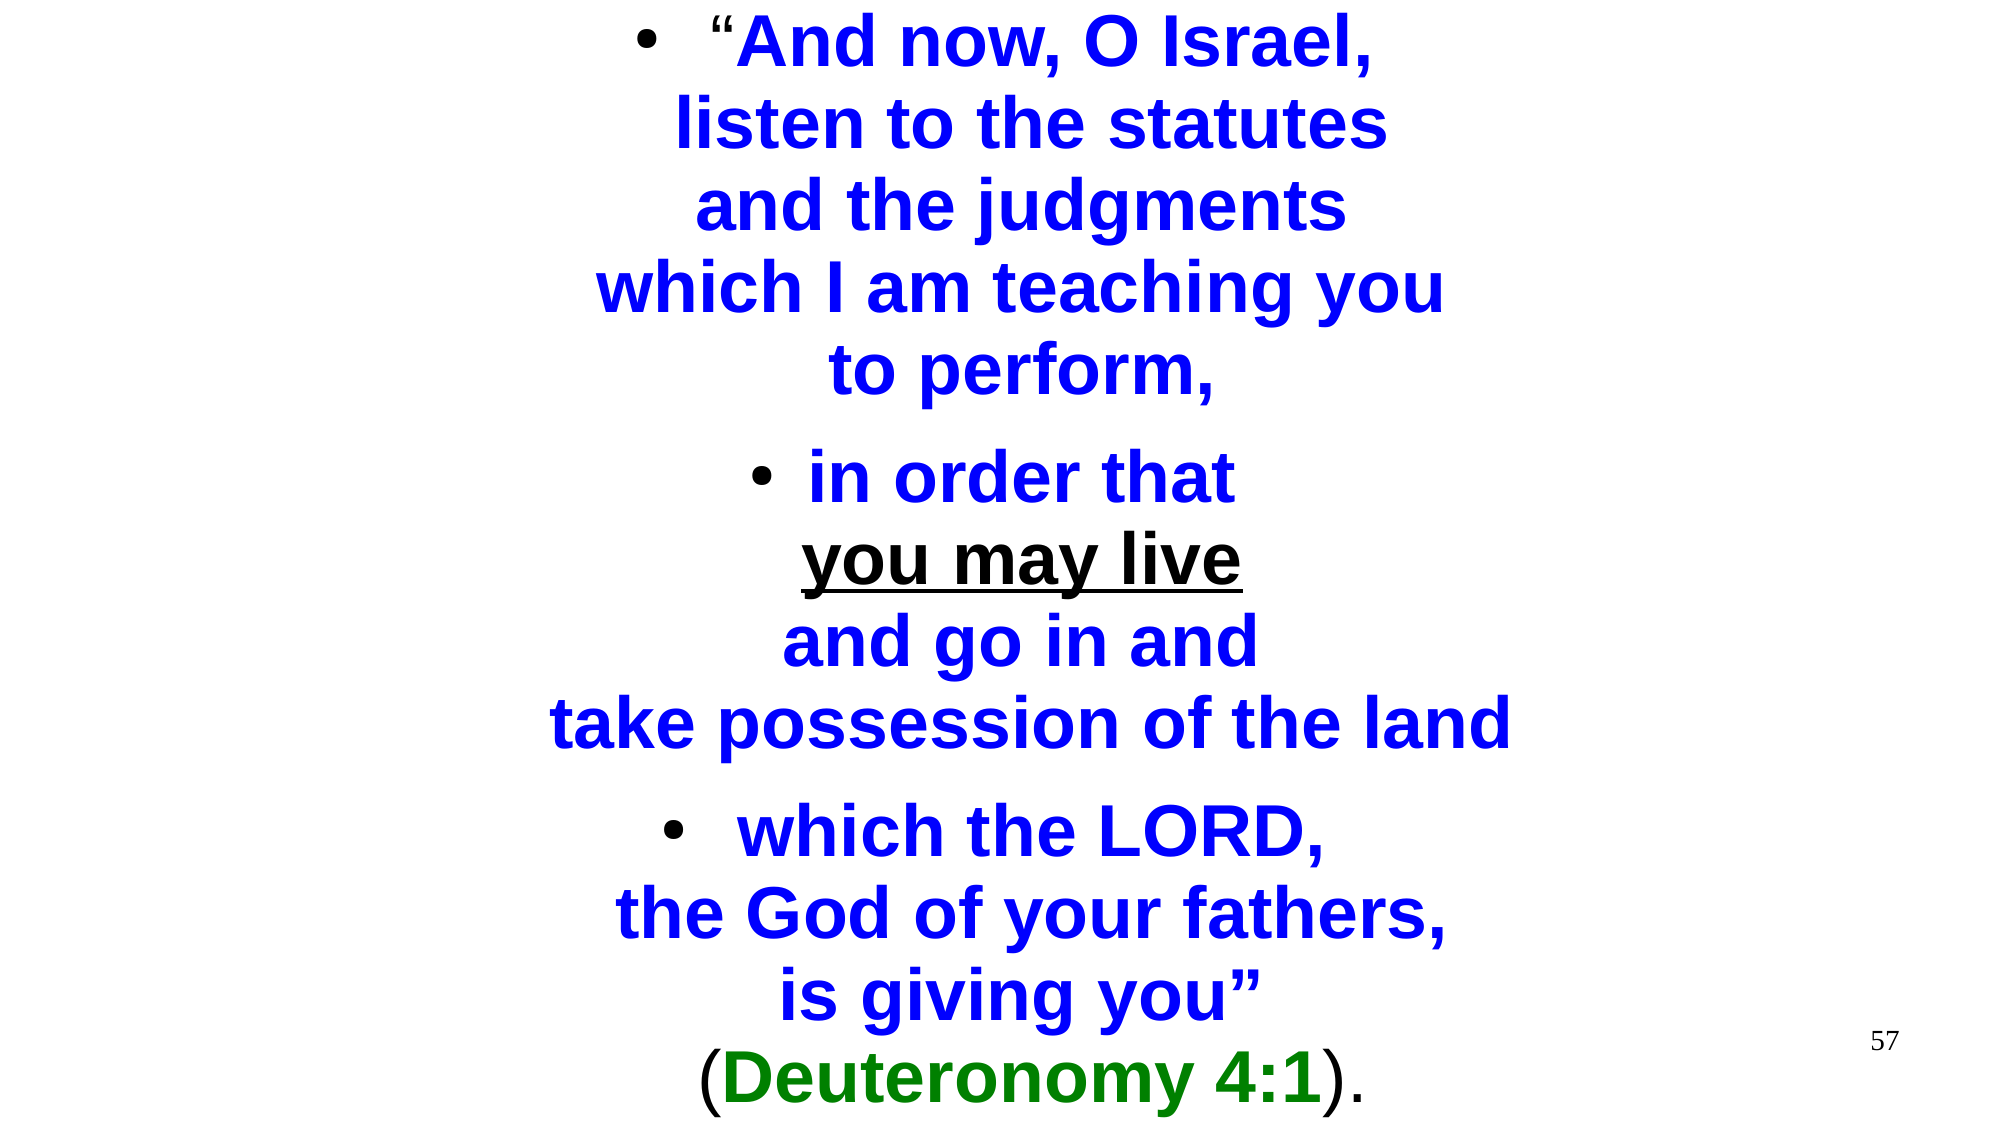

# “And now, O Israel, listen to the statutes and the judgments which I am teaching you to perform,
in order that
you may live
and go in and
take possession of the land
 which the LORD,
the God of your fathers,
is giving you”
(Deuteronomy 4:1).
57